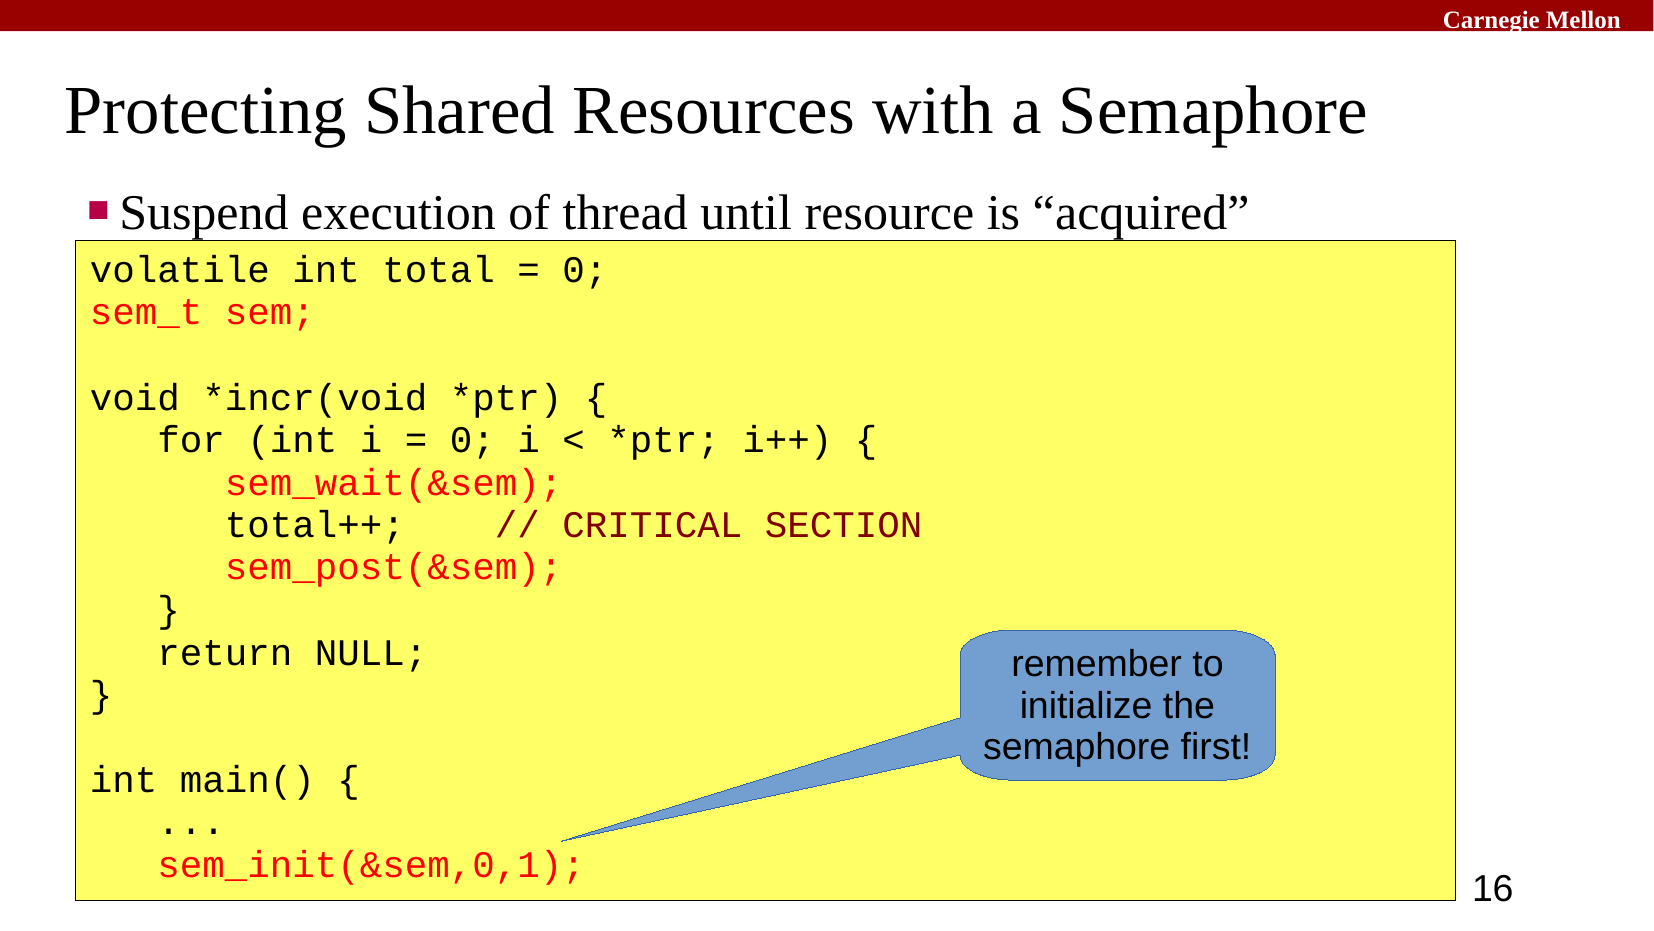

# Protecting Shared Resources with a Semaphore
Suspend execution of thread until resource is “acquired”
volatile int total = 0;
sem_t sem;
void *incr(void *ptr) {
 for (int i = 0; i < *ptr; i++) {
 sem_wait(&sem);
 total++; // CRITICAL SECTION
 sem_post(&sem);
 }
 return NULL;
}
int main() {
 ...
 sem_init(&sem,0,1);
remember to
initialize the
semaphore first!